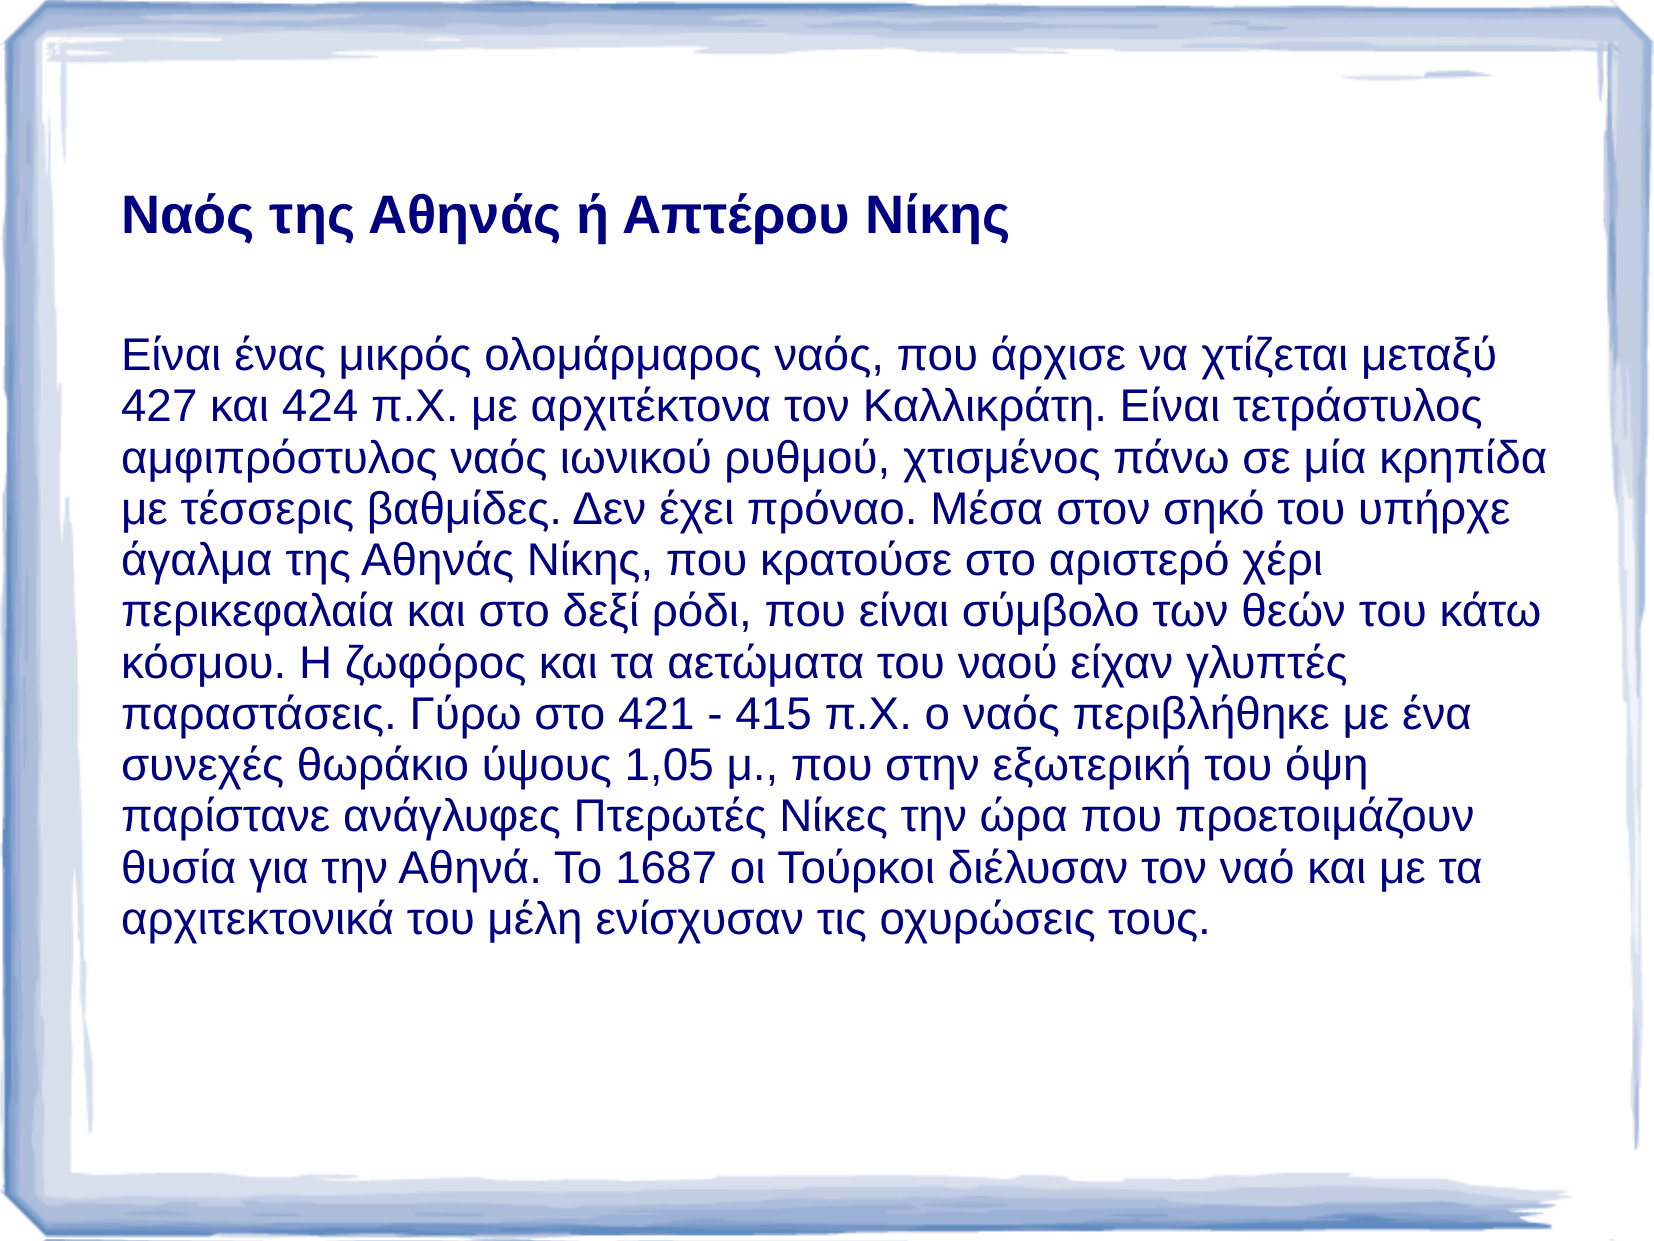

Ναός της Αθηνάς ή Απτέρου Νίκης
Είναι ένας μικρός ολομάρμαρος ναός, που άρχισε να χτίζεται μεταξύ 427 και 424 π.Χ. με αρχιτέκτονα τον Καλλικράτη. Είναι τετράστυλος αμφιπρόστυλος ναός ιωνικού ρυθμού, χτισμένος πάνω σε μία κρηπίδα με τέσσερις βαθμίδες. Δεν έχει πρόναο. Μέσα στον σηκό του υπήρχε άγαλμα της Αθηνάς Νίκης, που κρατούσε στο αριστερό χέρι περικεφαλαία και στο δεξί ρόδι, που είναι σύμβολο των θεών του κάτω κόσμου. Η ζωφόρος και τα αετώματα του ναού είχαν γλυπτές παραστάσεις. Γύρω στο 421 - 415 π.Χ. ο ναός περιβλήθηκε με ένα συνεχές θωράκιο ύψους 1,05 μ., που στην εξωτερική του όψη παρίστανε ανάγλυφες Πτερωτές Νίκες την ώρα που προετοιμάζουν θυσία για την Αθηνά. Το 1687 οι Τούρκοι διέλυσαν τον ναό και με τα αρχιτεκτονικά του μέλη ενίσχυσαν τις οχυρώσεις τους.